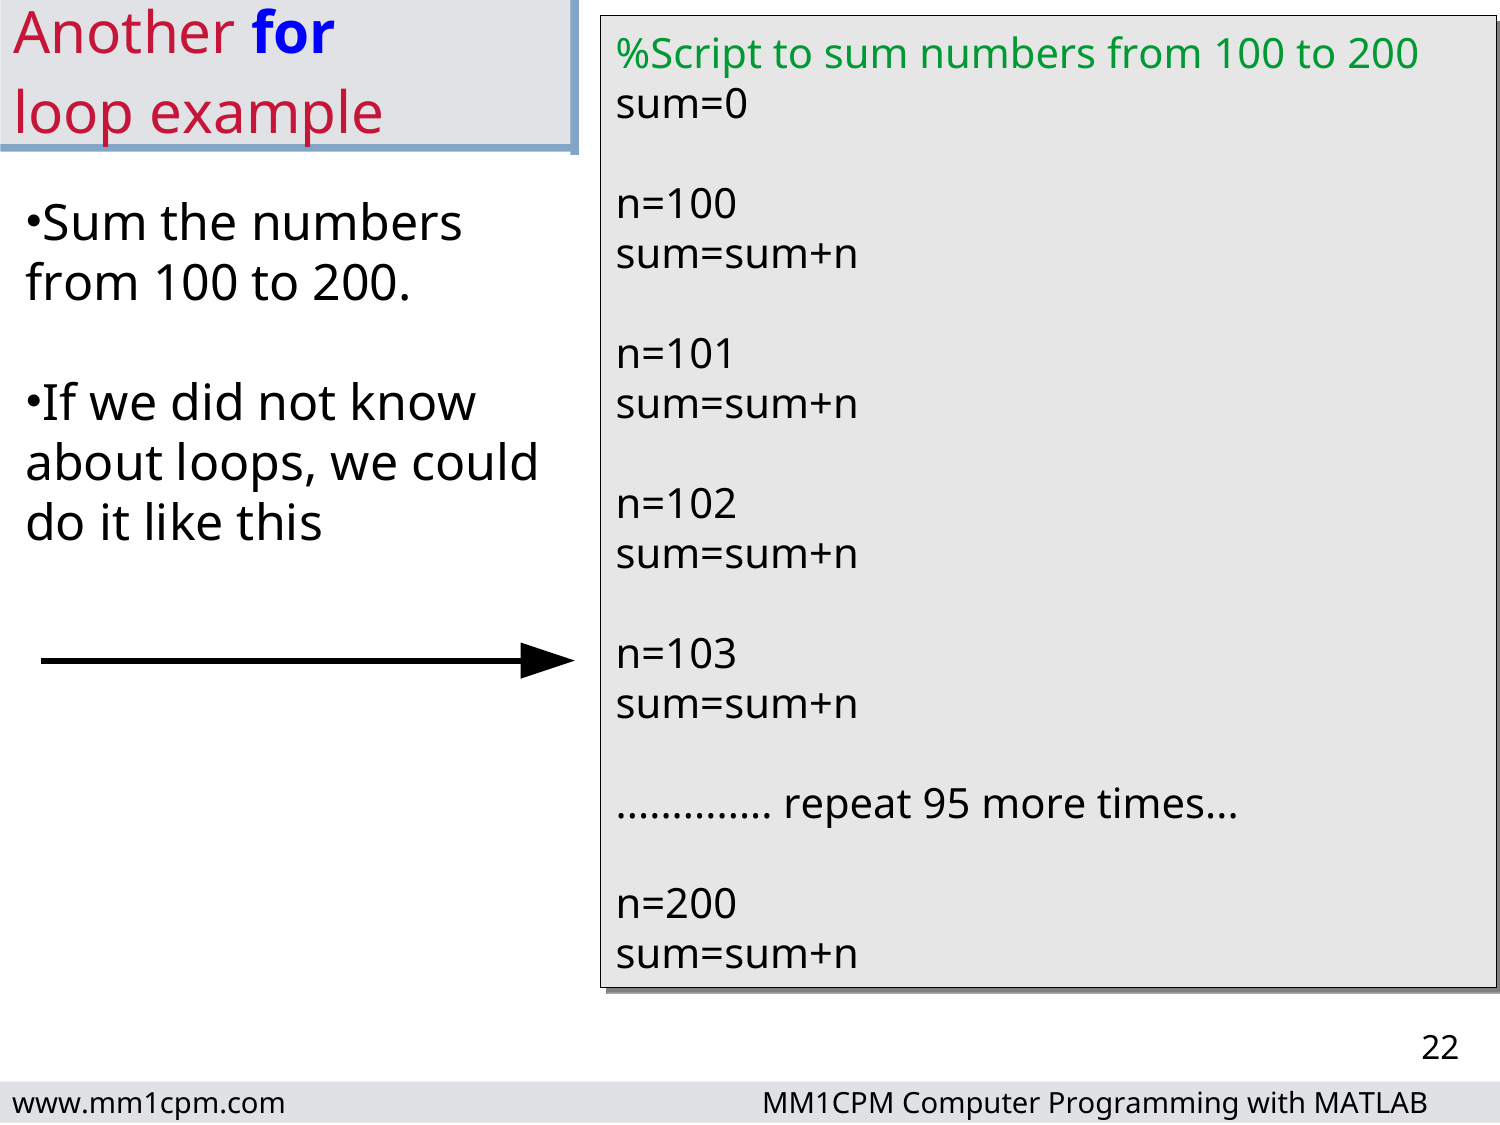

# Another for loop example
%Script to sum numbers from 100 to 200
sum=0
n=100
sum=sum+n
n=101
sum=sum+n
n=102
sum=sum+n
n=103
sum=sum+n
.............. repeat 95 more times...
n=200
sum=sum+n
Sum the numbers from 100 to 200.
If we did not know about loops, we could do it like this